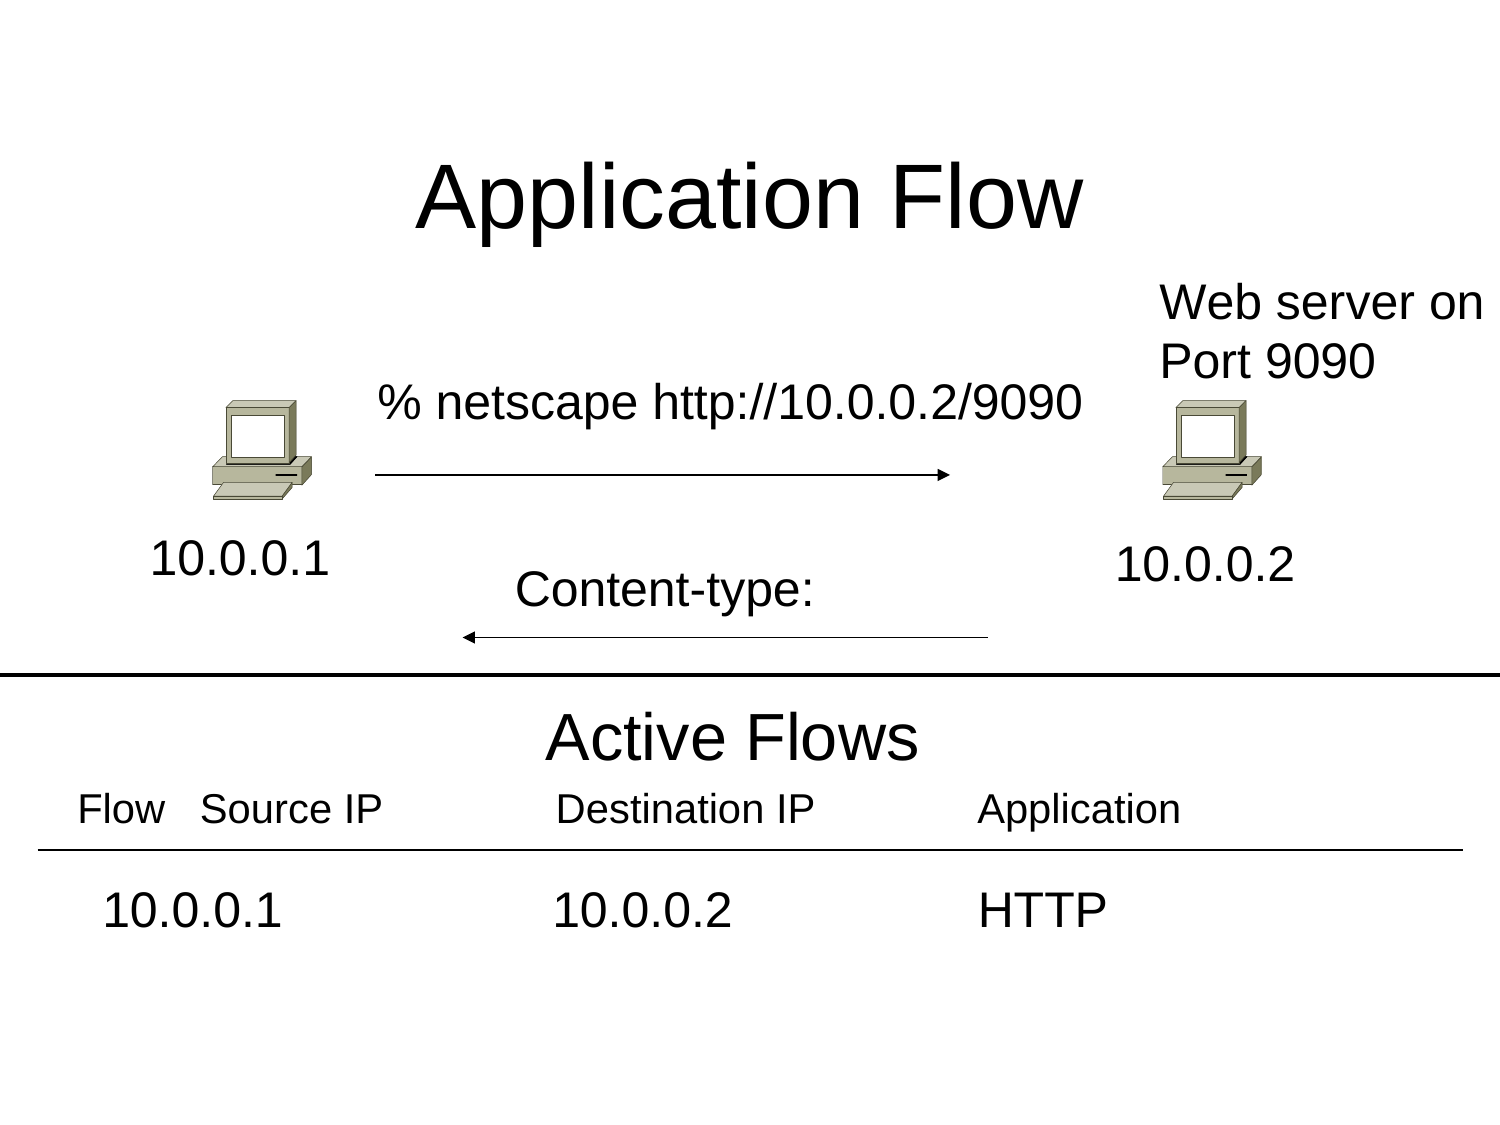

# Application Flow
Web server on
Port 9090
% netscape http://10.0.0.2/9090
10.0.0.1
10.0.0.2
Content-type:
 Active Flows
Flow Source IP Destination IP		Application
10.0.0.1		10.0.0.2	 HTTP